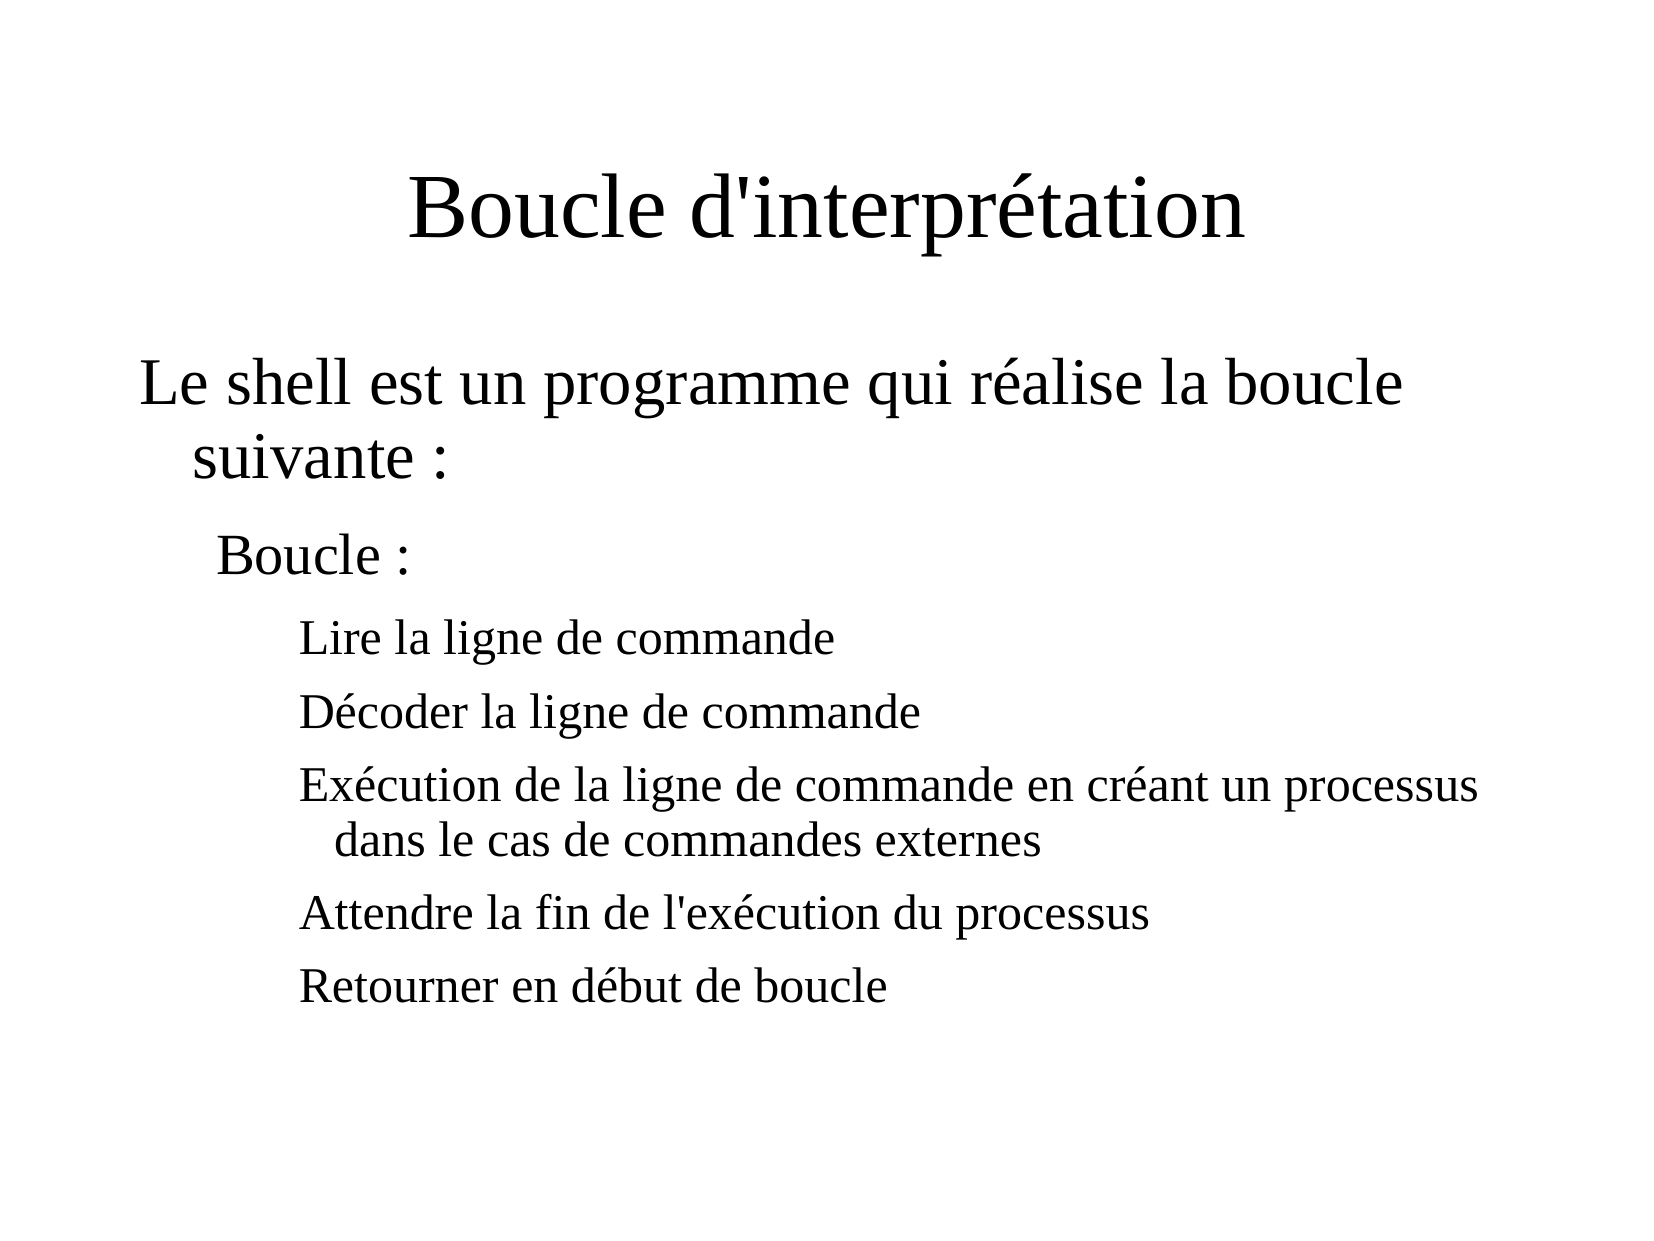

# Boucle d'interprétation
Le shell est un programme qui réalise la boucle suivante :
Boucle :
Lire la ligne de commande
Décoder la ligne de commande
Exécution de la ligne de commande en créant un processus dans le cas de commandes externes
Attendre la fin de l'exécution du processus
Retourner en début de boucle